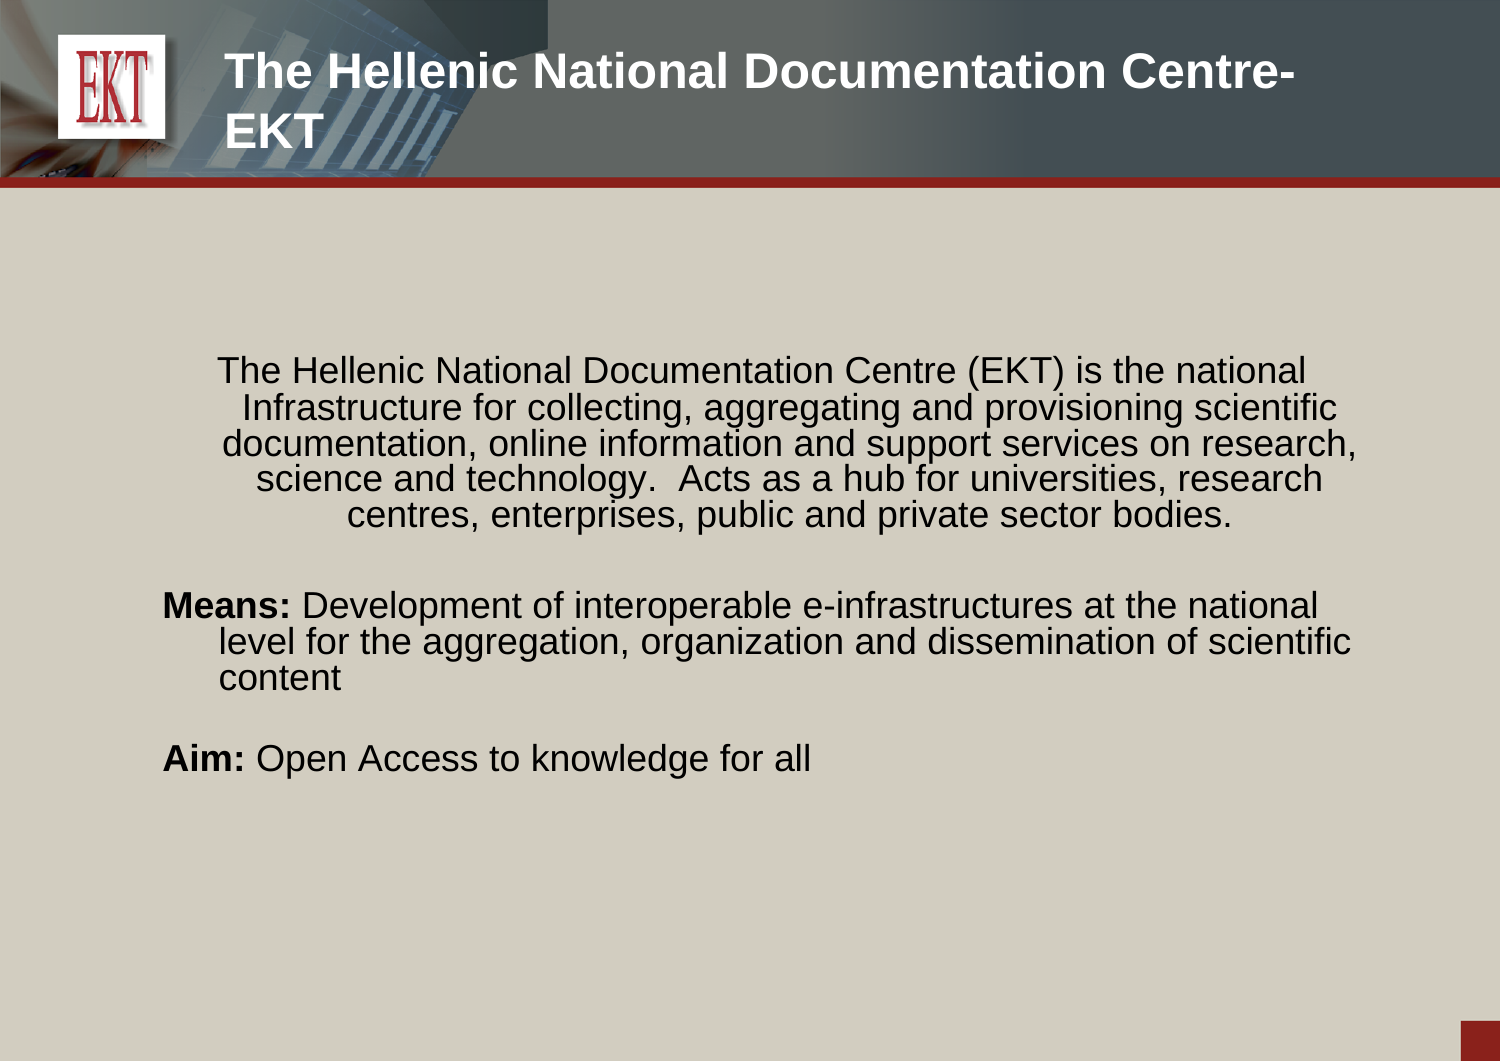

# The Hellenic National Documentation Centre-EKT
The Hellenic National Documentation Centre (EKT) is the national Infrastructure for collecting, aggregating and provisioning scientific documentation, online information and support services on research, science and technology. Acts as a hub for universities, research centres, enterprises, public and private sector bodies.
Means: Development of interoperable e-infrastructures at the national level for the aggregation, organization and dissemination of scientific content
Aim: Open Access to knowledge for all